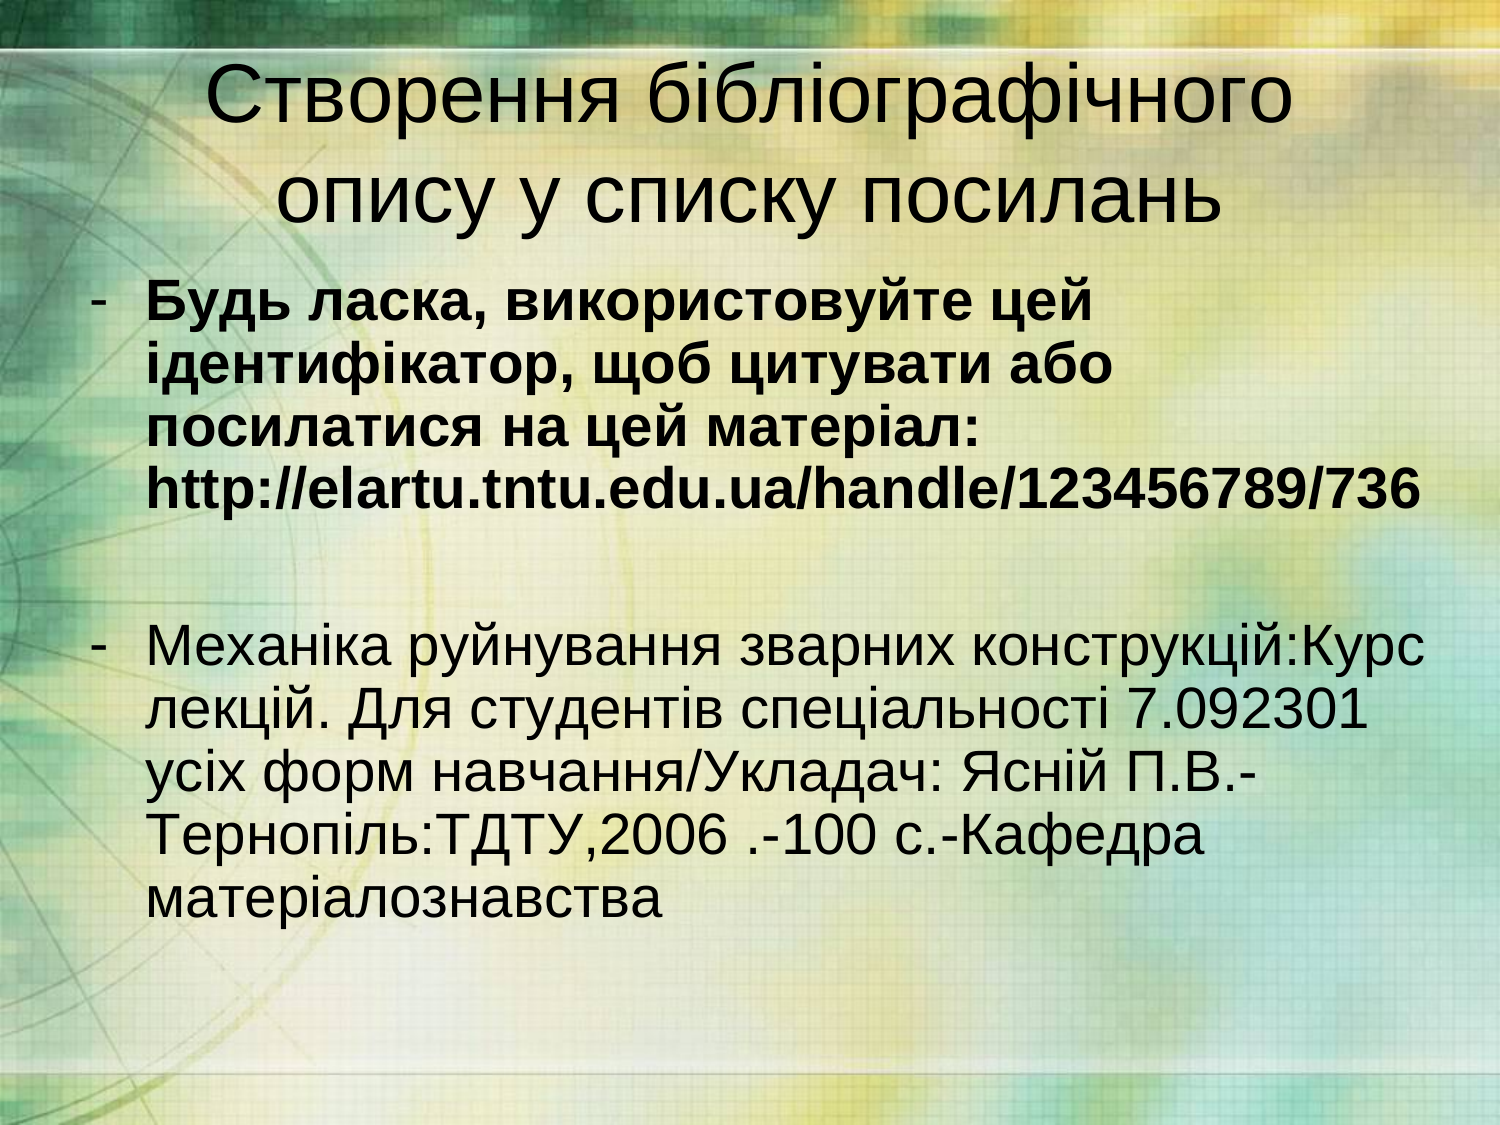

# Створення бібліографічного опису у списку посилань
Будь ласка, використовуйте цей ідентифікатор, щоб цитувати або посилатися на цей матеріал: http://elartu.tntu.edu.ua/handle/123456789/736
Механіка руйнування зварних конструкцій:Курс лекцій. Для студентів спеціальності 7.092301 усіх форм навчання/Укладач: Ясній П.В.-Тернопіль:ТДТУ,2006 .-100 с.-Кафедра матеріалознавства